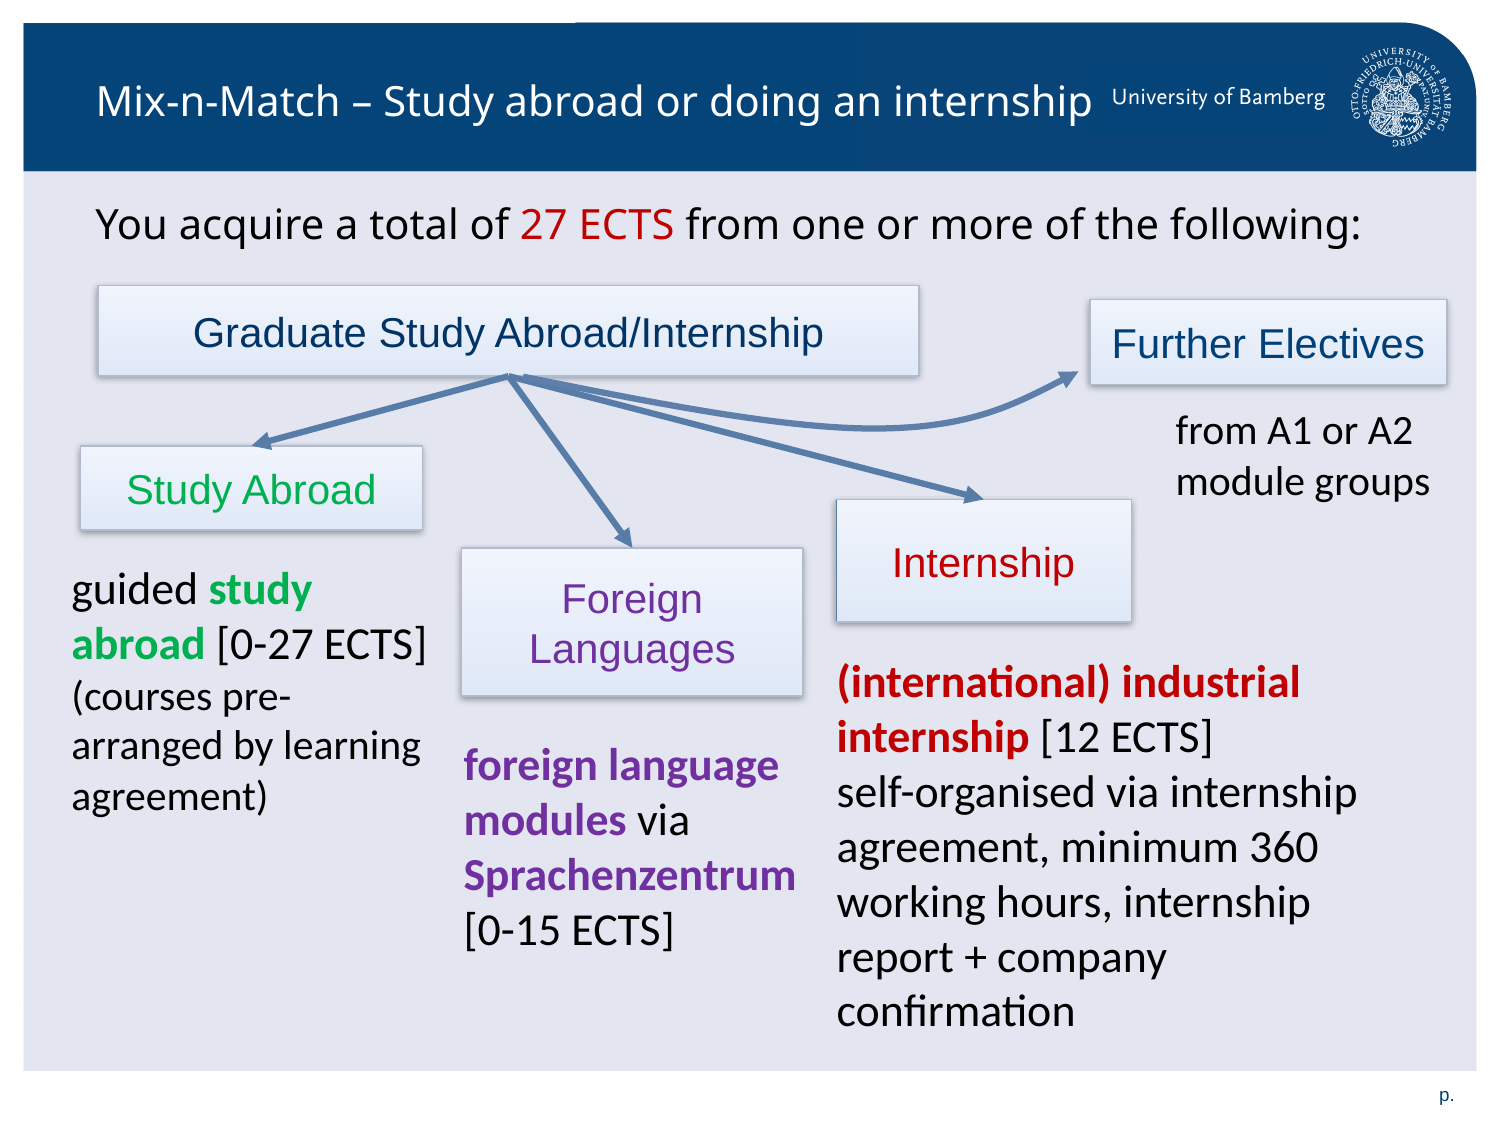

# Mix-n-Match – Study abroad or doing an internship
You acquire a total of 27 ECTS from one or more of the following:
Graduate Study Abroad/Internship
Further Electives
from A1 or A2 module groups
Study Abroad
guided study abroad [0-27 ECTS]
(courses pre-arranged by learning agreement)
Foreign Languages
foreign language modules via Sprachenzentrum
[0-15 ECTS]
Internship
(international) industrial internship [12 ECTS]
self-organised via internship agreement, minimum 360 working hours, internship report + company confirmation